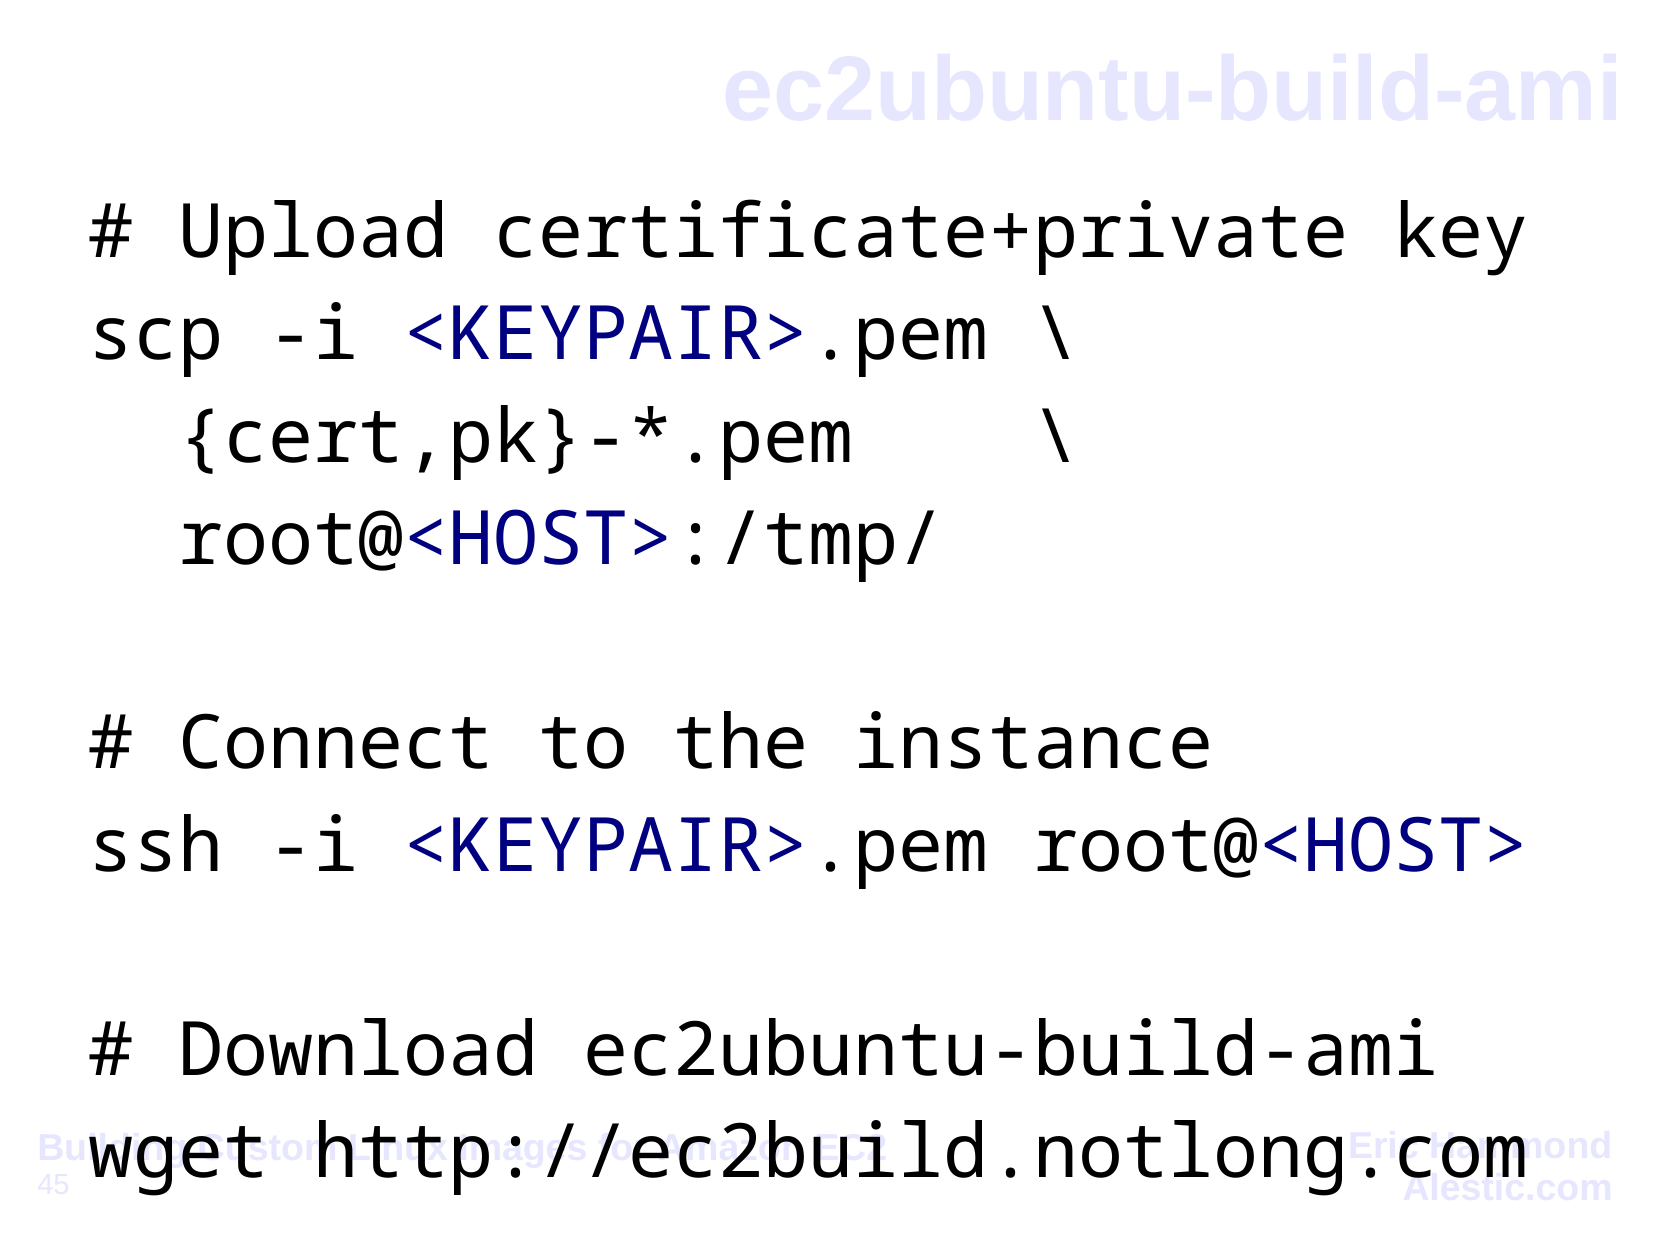

# ec2ubuntu-build-ami
# Upload certificate+private key
scp -i <KEYPAIR>.pem \
 {cert,pk}-*.pem \
 root@<HOST>:/tmp/
# Connect to the instance
ssh -i <KEYPAIR>.pem root@<HOST>
# Download ec2ubuntu-build-ami
wget http://ec2build.notlong.com
45
Eric Hammond
Alestic.com